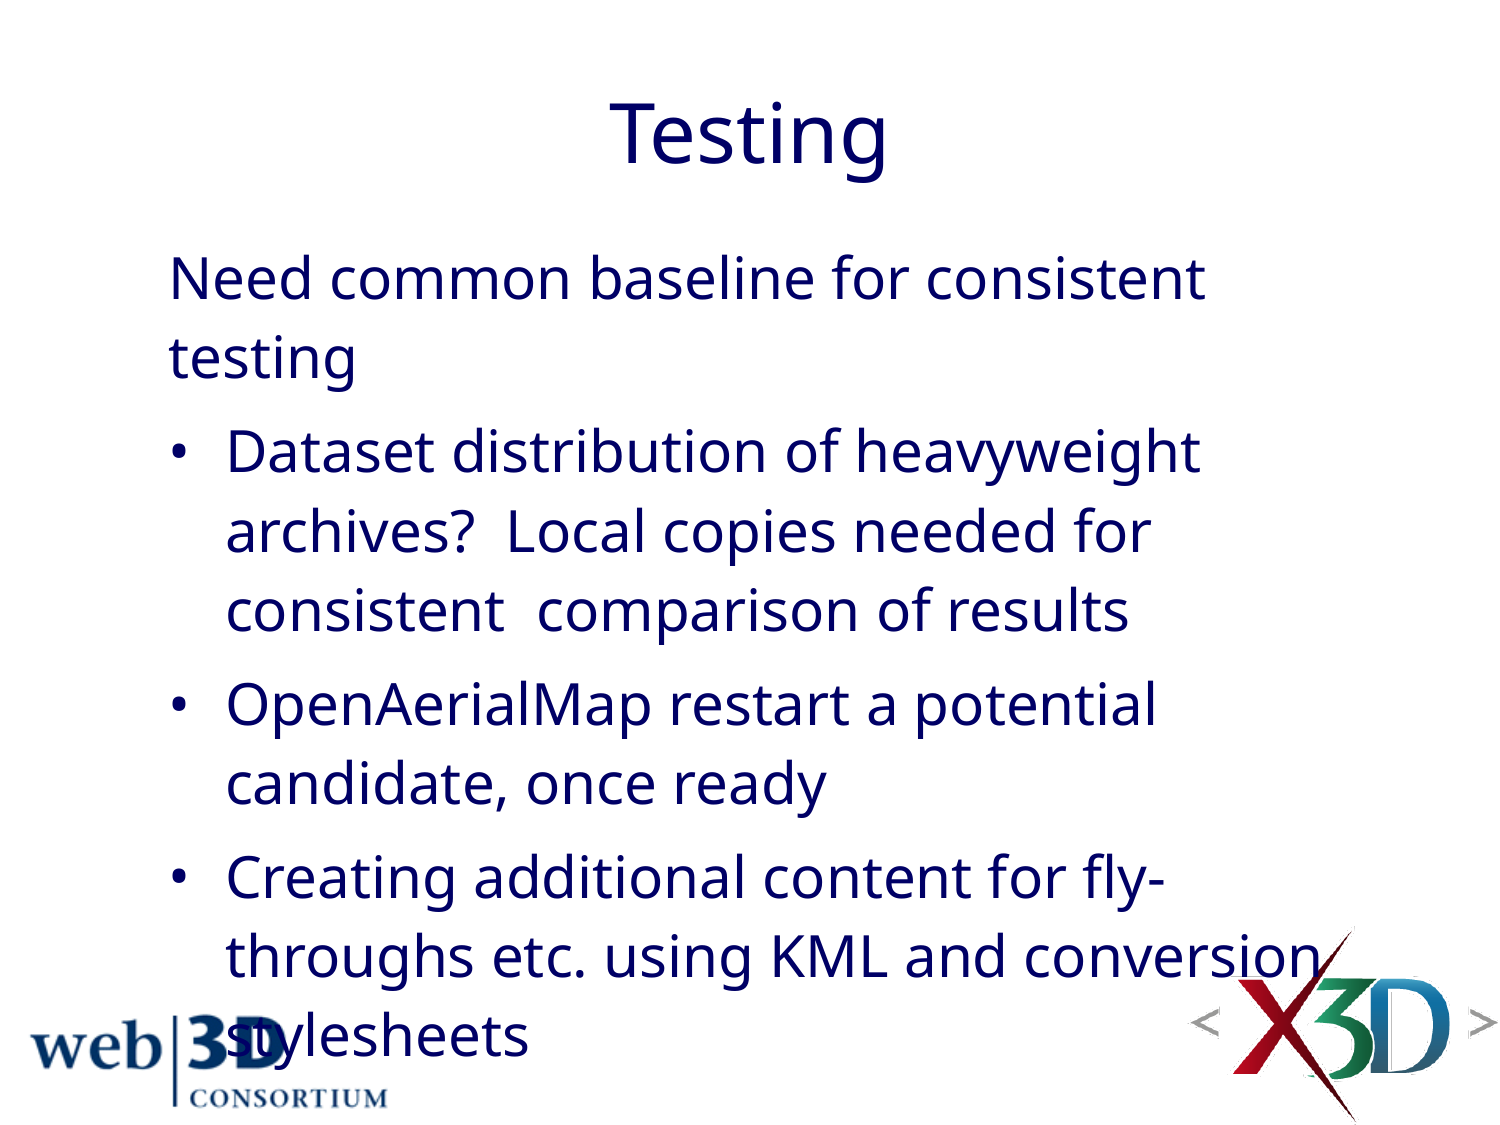

# Testing
Need common baseline for consistent testing
Dataset distribution of heavyweight archives? Local copies needed for consistent comparison of results
OpenAerialMap restart a potential candidate, once ready
Creating additional content for fly-throughs etc. using KML and conversion stylesheets